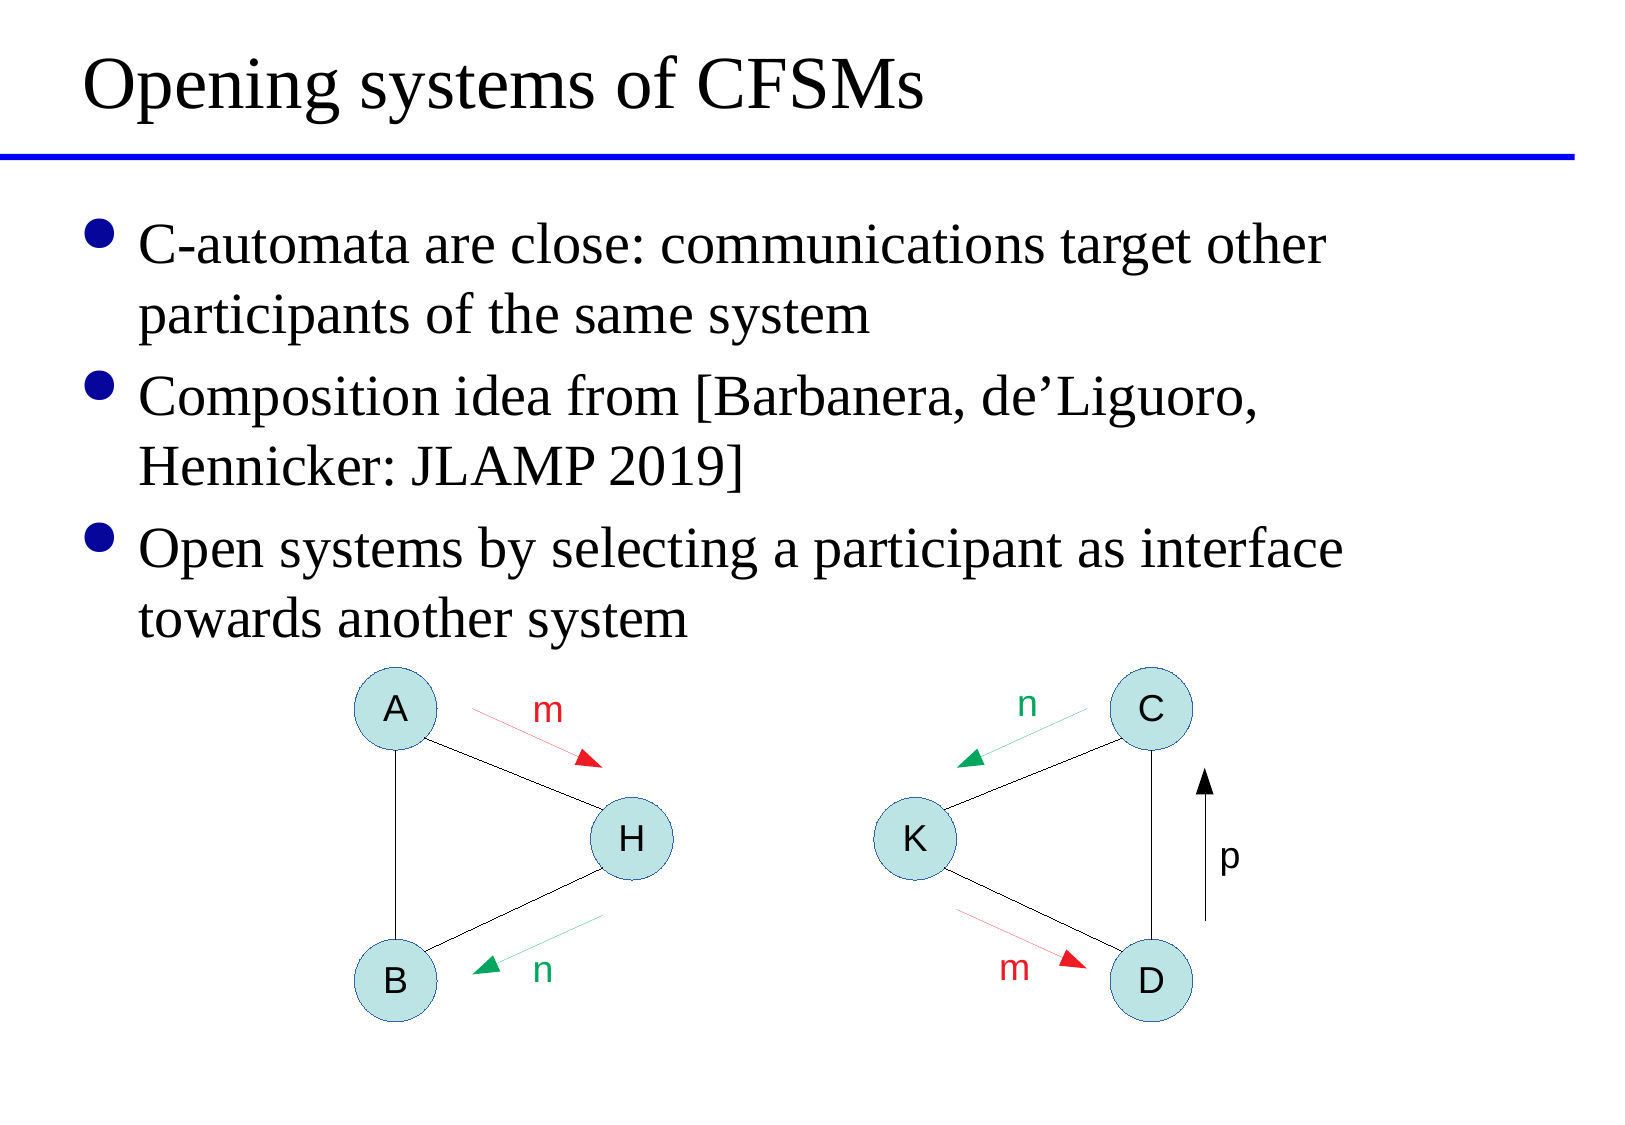

# Opening systems of CFSMs
C-automata are close: communications target other participants of the same system
Composition idea from [Barbanera, de’Liguoro, Hennicker: JLAMP 2019]
Open systems by selecting a participant as interface towards another system
A
A
H
B
A
C
K
D
n
m
p
m
n